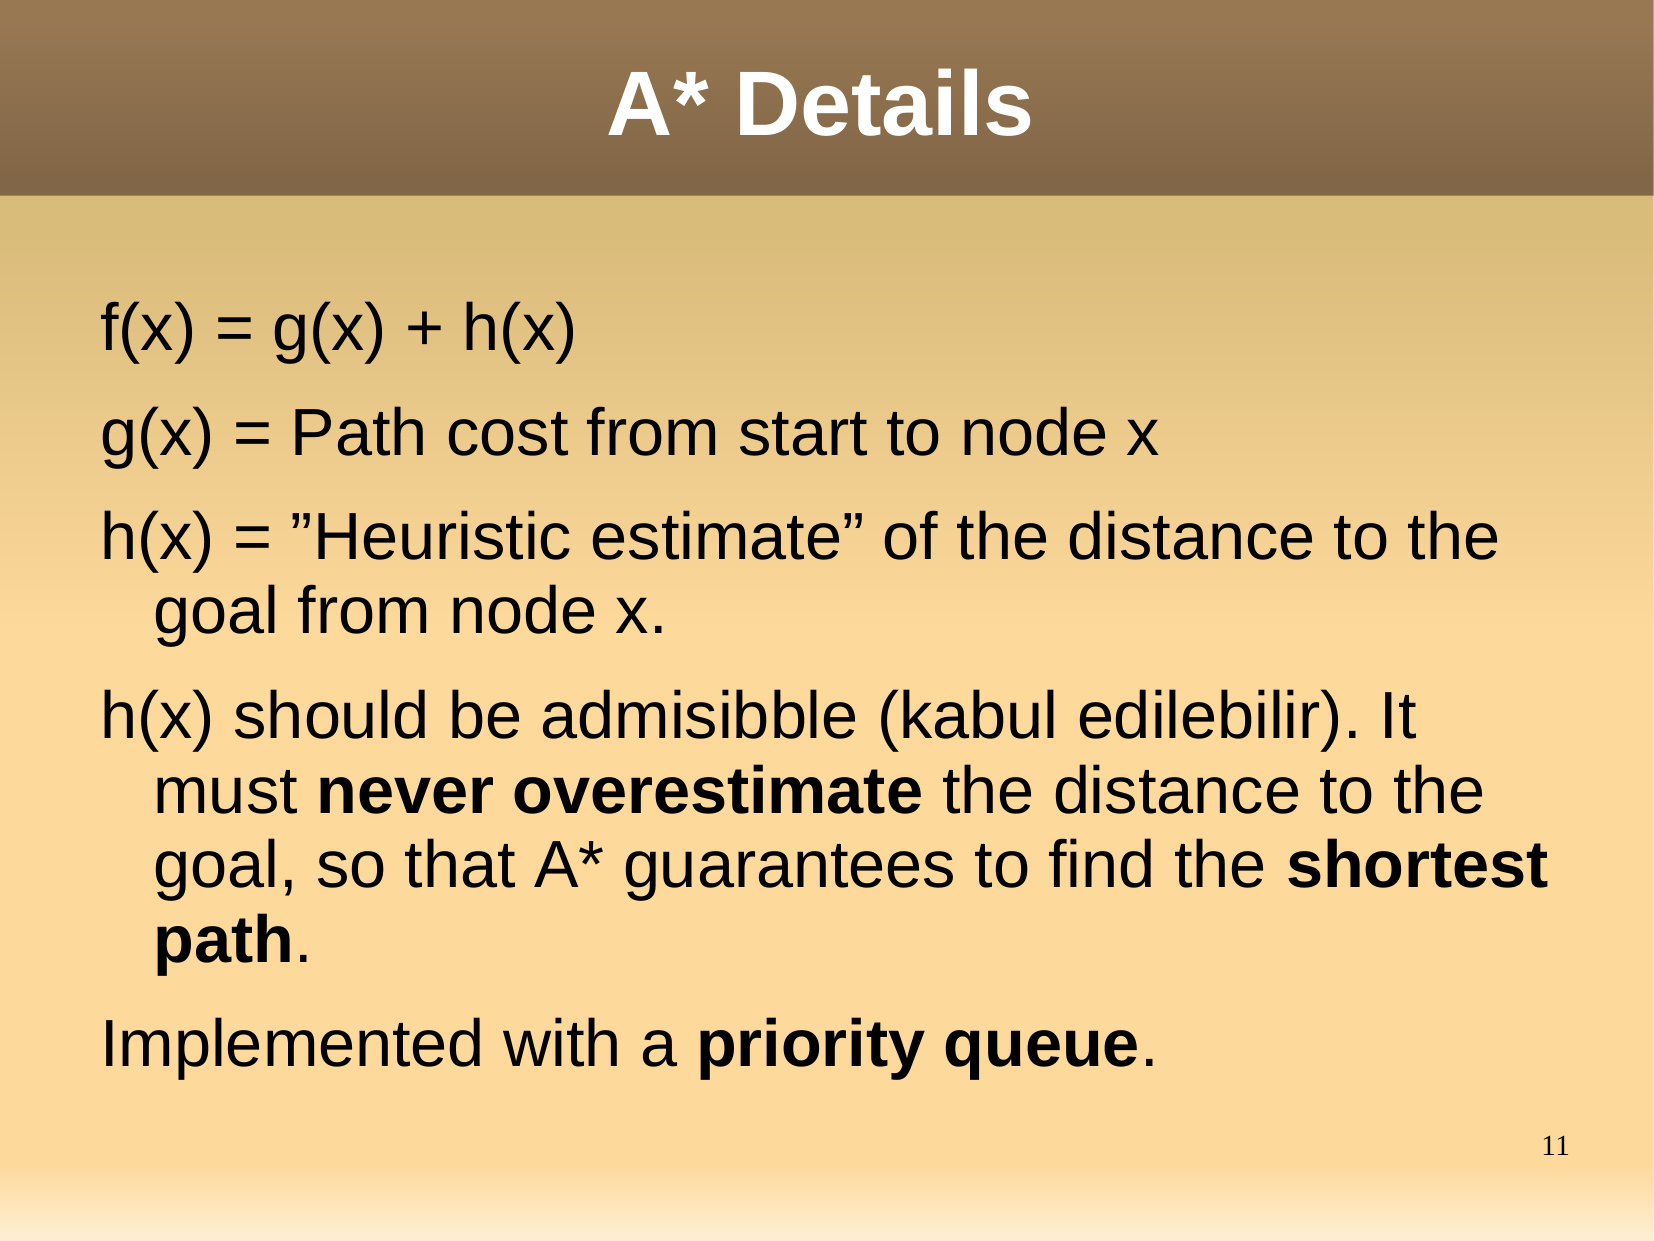

# A* Details
f(x) = g(x) + h(x)
g(x) = Path cost from start to node x
h(x) = ”Heuristic estimate” of the distance to the goal from node x.
h(x) should be admisibble (kabul edilebilir). It must never overestimate the distance to the goal, so that A* guarantees to find the shortest path.
Implemented with a priority queue.
11